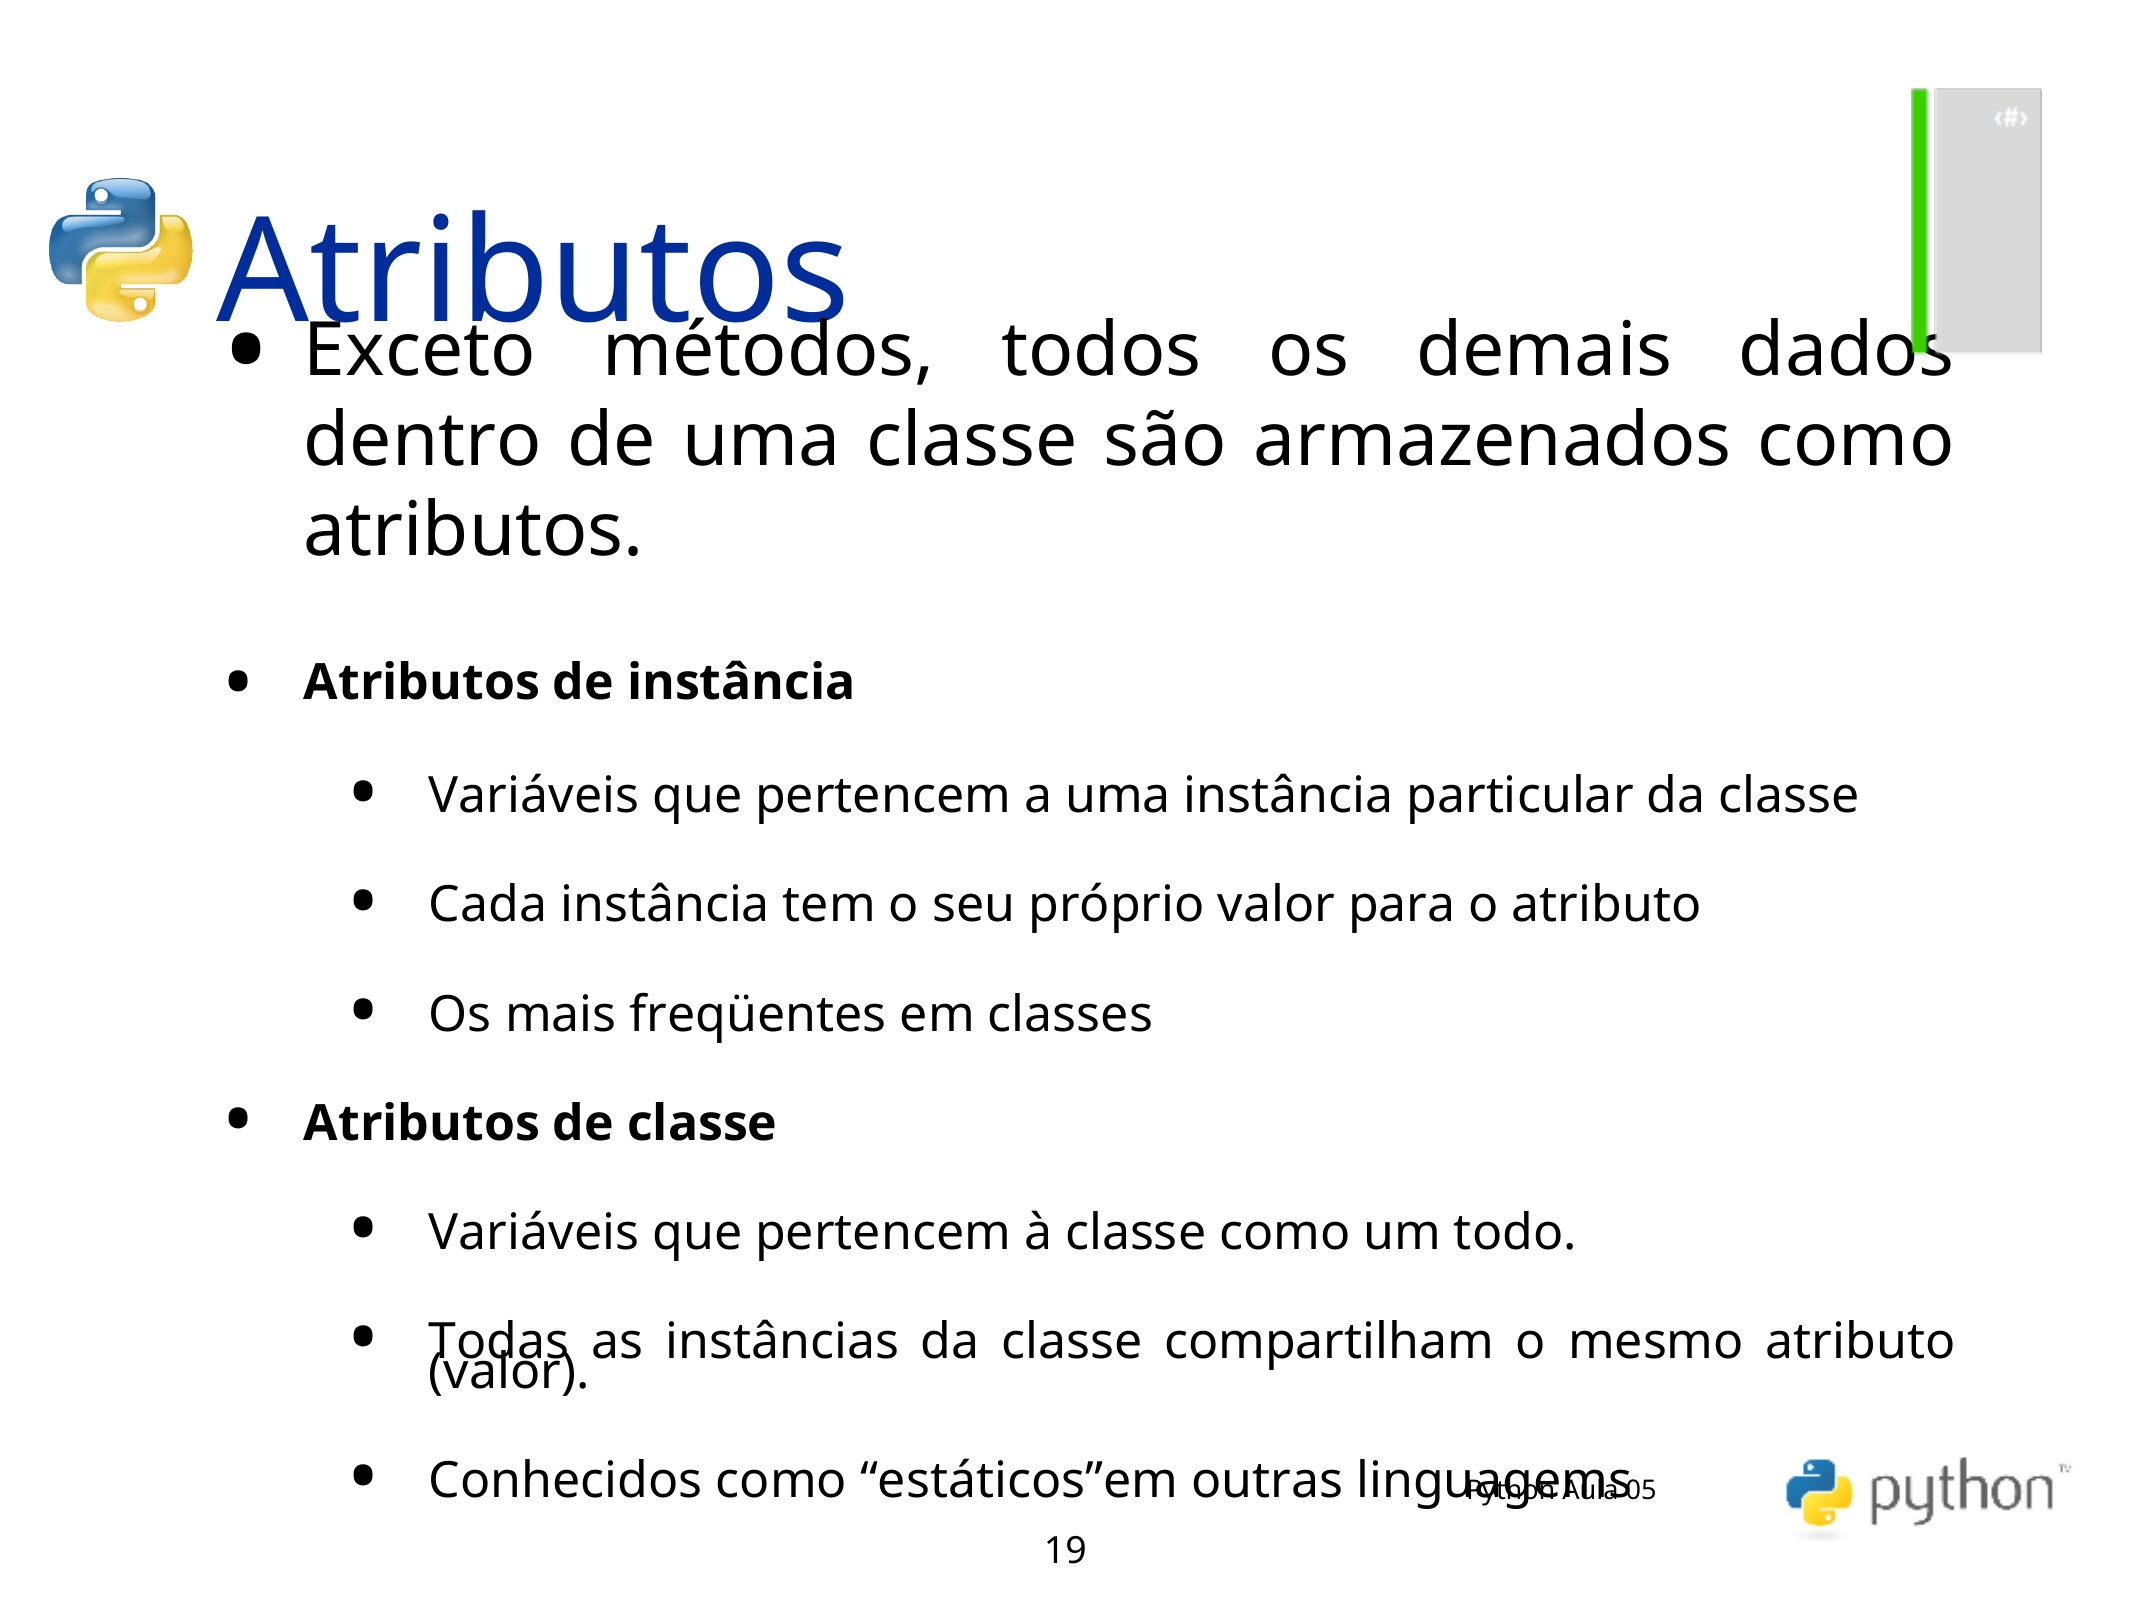

# Atributos
Exceto métodos, todos os demais dados dentro de uma classe são armazenados como atributos.
Atributos de instância
Variáveis que pertencem a uma instância particular da classe
Cada instância tem o seu próprio valor para o atributo
Os mais freqüentes em classes
Atributos de classe
Variáveis que pertencem à classe como um todo.
Todas as instâncias da classe compartilham o mesmo atributo (valor).
Conhecidos como “estáticos”em outras linguagems
Python Aula 05